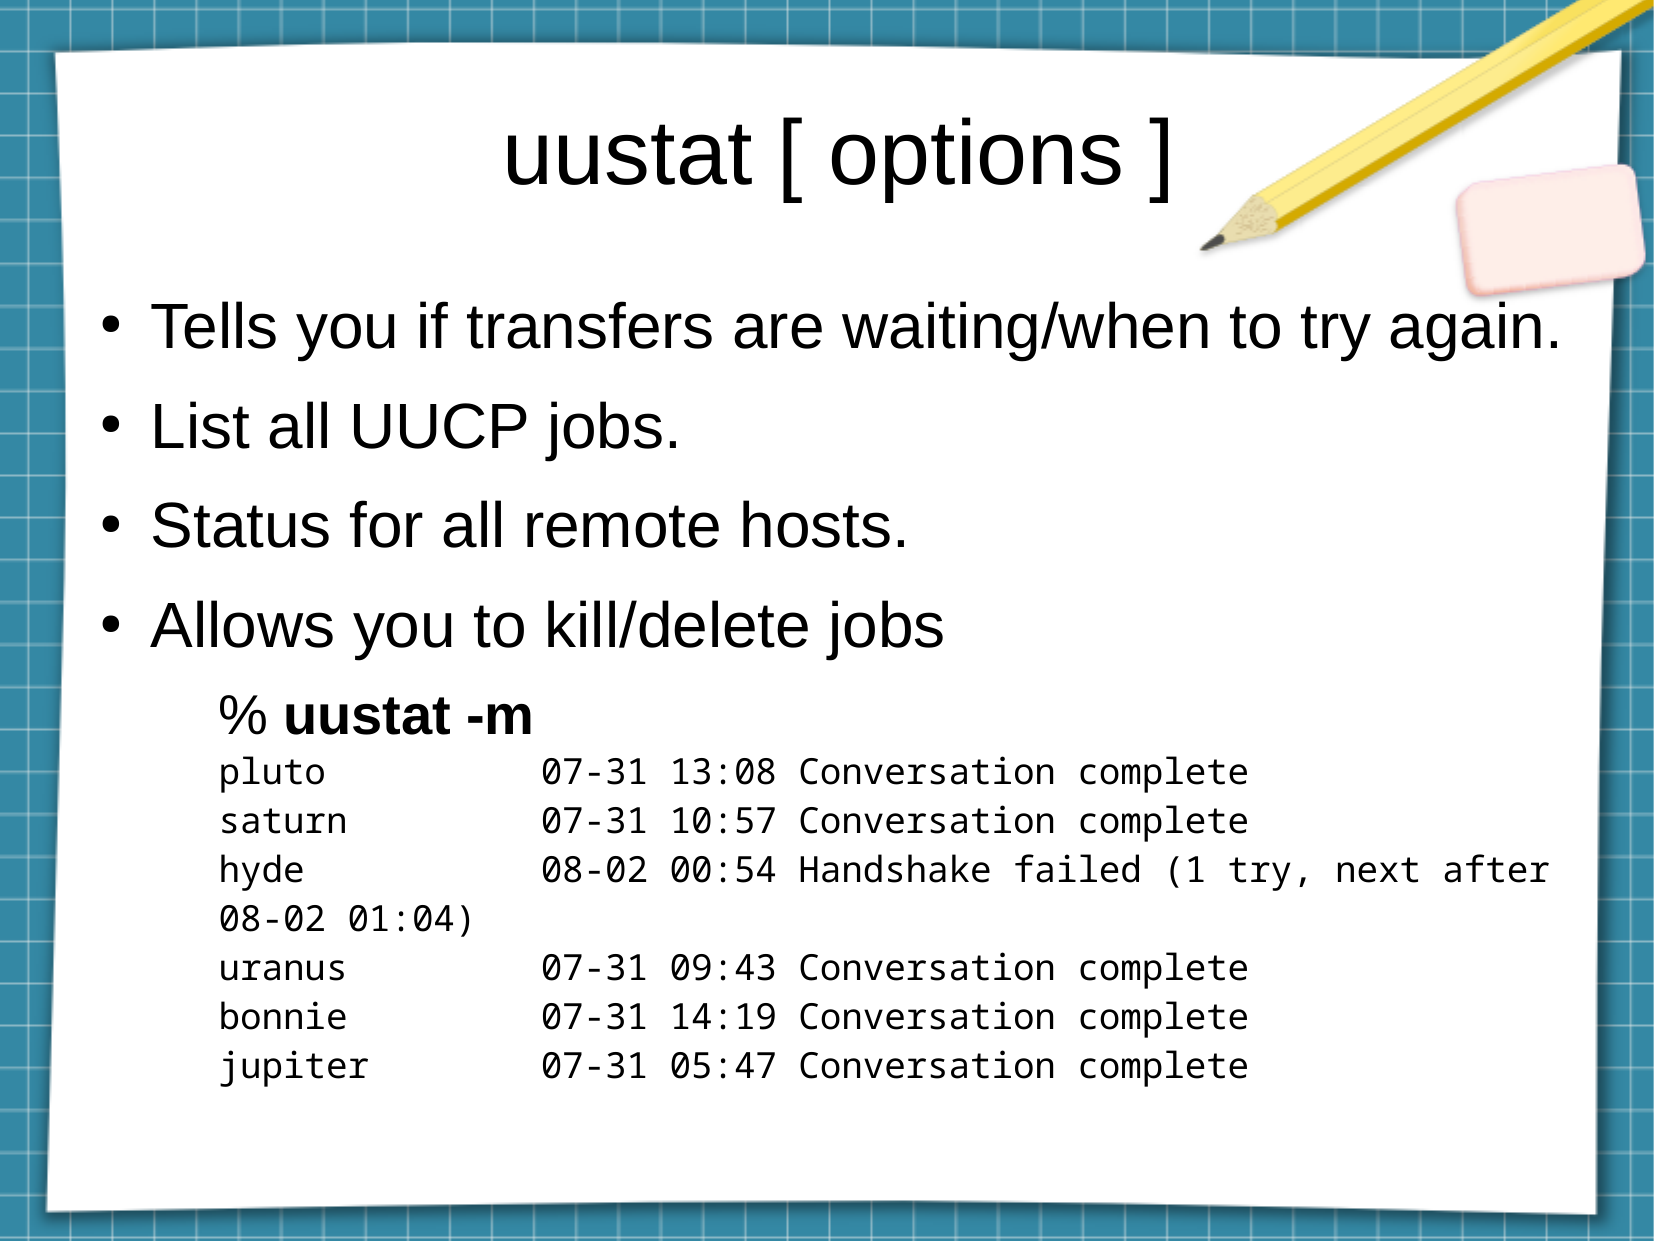

# uustat [ options ]
Tells you if transfers are waiting/when to try again.
List all UUCP jobs.
Status for all remote hosts.
Allows you to kill/delete jobs
% uustat -m
pluto 07-31 13:08 Conversation complete
saturn 07-31 10:57 Conversation complete
hyde 08-02 00:54 Handshake failed (1 try, next after 08-02 01:04)
uranus 07-31 09:43 Conversation complete
bonnie 07-31 14:19 Conversation complete
jupiter 07-31 05:47 Conversation complete